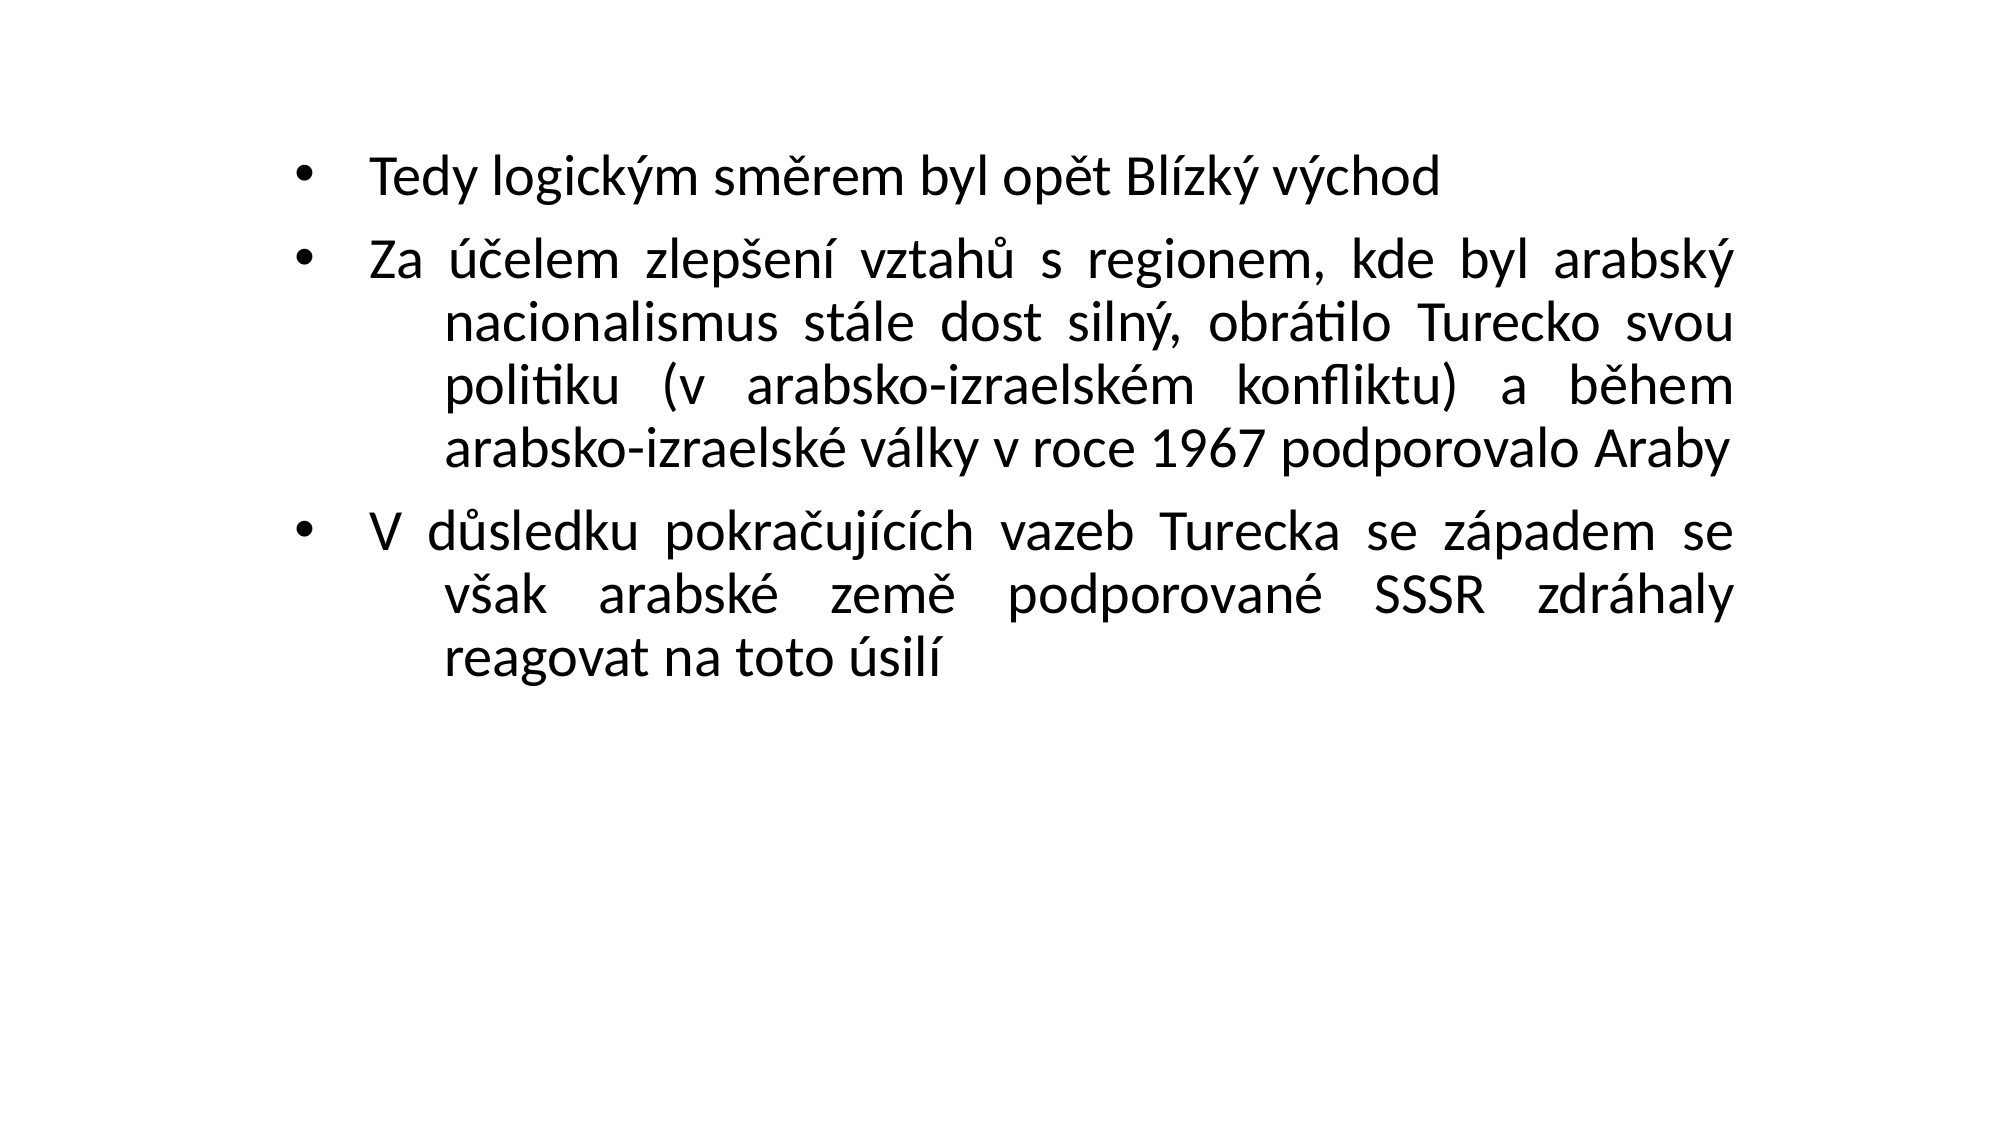

#
Tedy logickým směrem byl opět Blízký východ
Za účelem zlepšení vztahů s regionem, kde byl arabský nacionalismus stále dost silný, obrátilo Turecko svou politiku (v arabsko-izraelském konfliktu) a během arabsko-izraelské války v roce 1967 podporovalo Araby
V důsledku pokračujících vazeb Turecka se západem se však arabské země podporované SSSR zdráhaly reagovat na toto úsilí